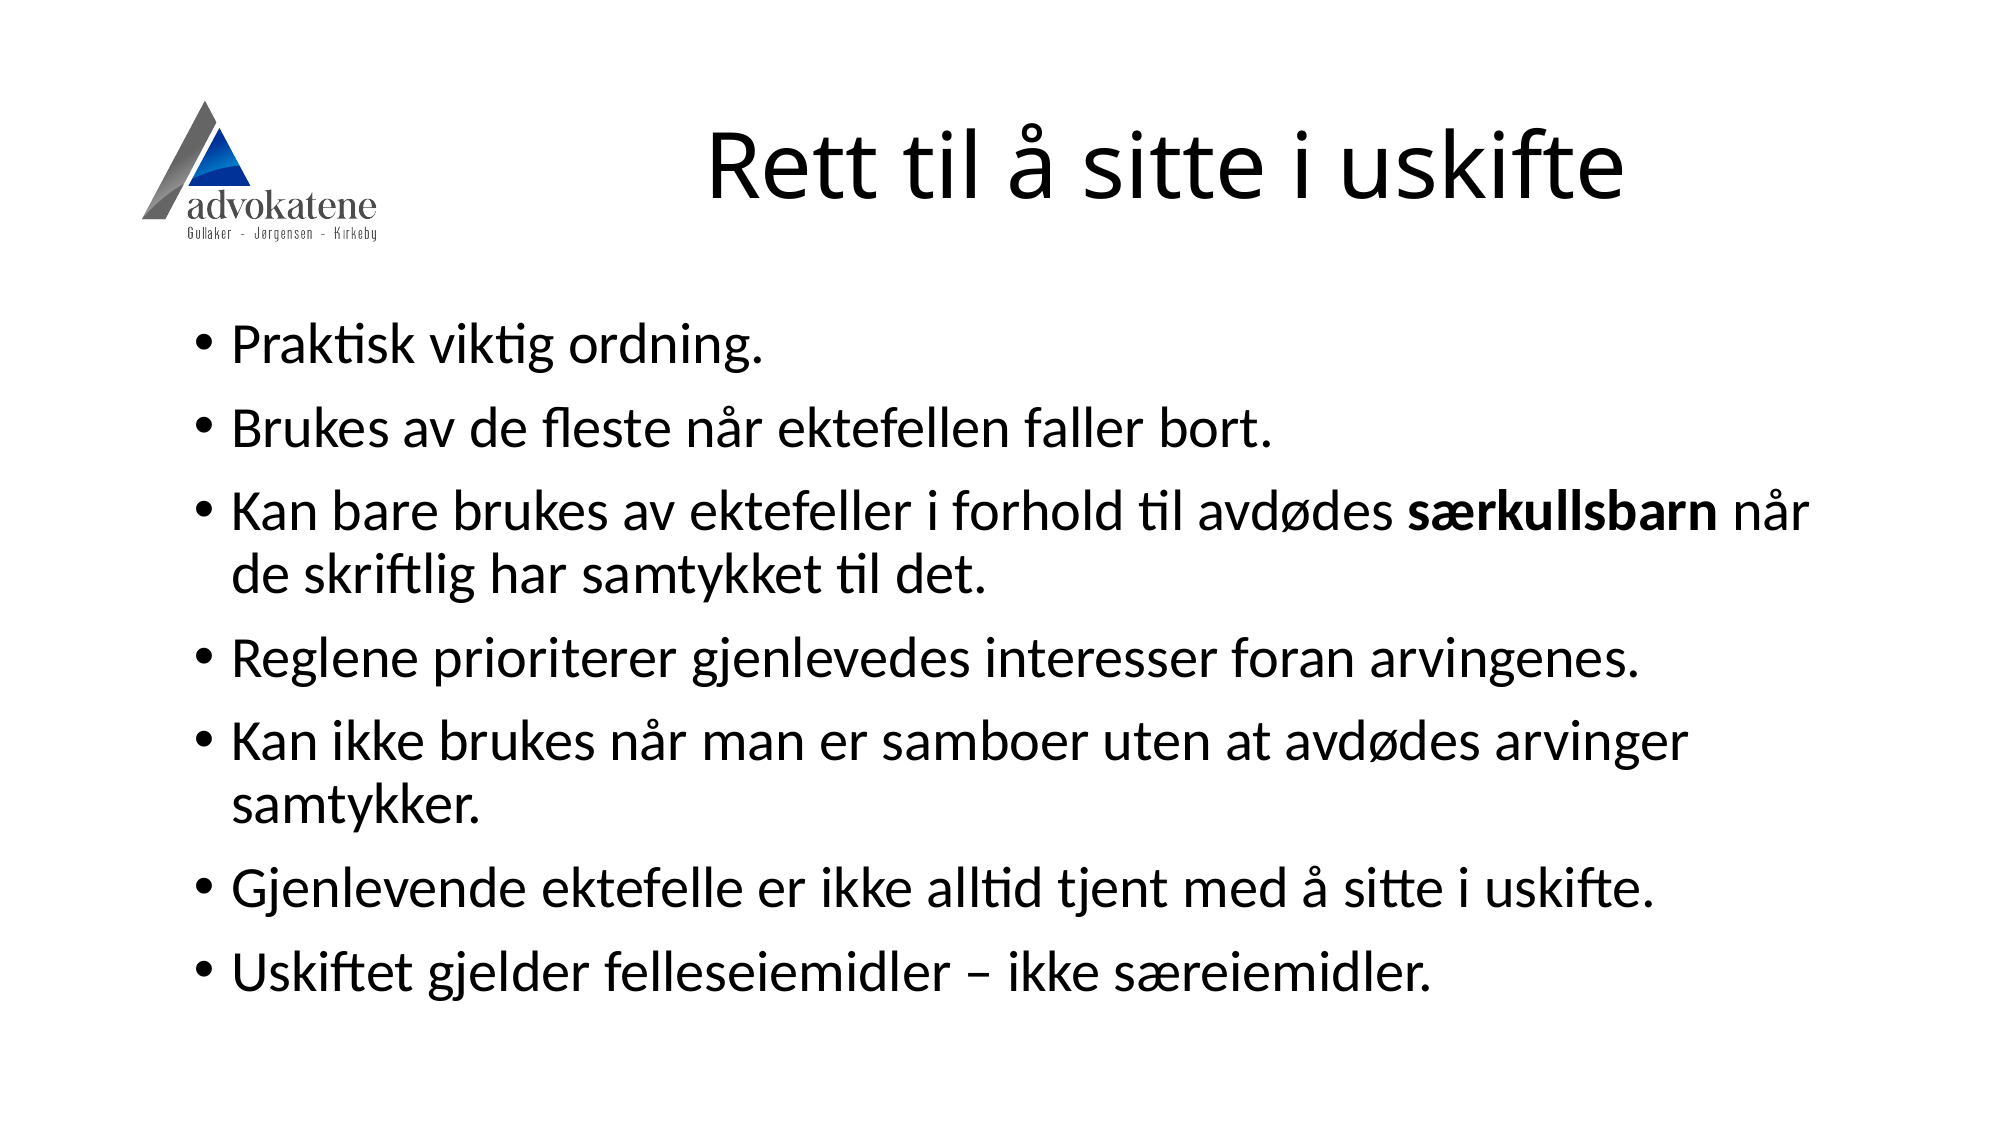

# Rett til å sitte i uskifte
Praktisk viktig ordning.
Brukes av de fleste når ektefellen faller bort.
Kan bare brukes av ektefeller i forhold til avdødes særkullsbarn når de skriftlig har samtykket til det.
Reglene prioriterer gjenlevedes interesser foran arvingenes.
Kan ikke brukes når man er samboer uten at avdødes arvinger samtykker.
Gjenlevende ektefelle er ikke alltid tjent med å sitte i uskifte.
Uskiftet gjelder felleseiemidler – ikke særeiemidler.